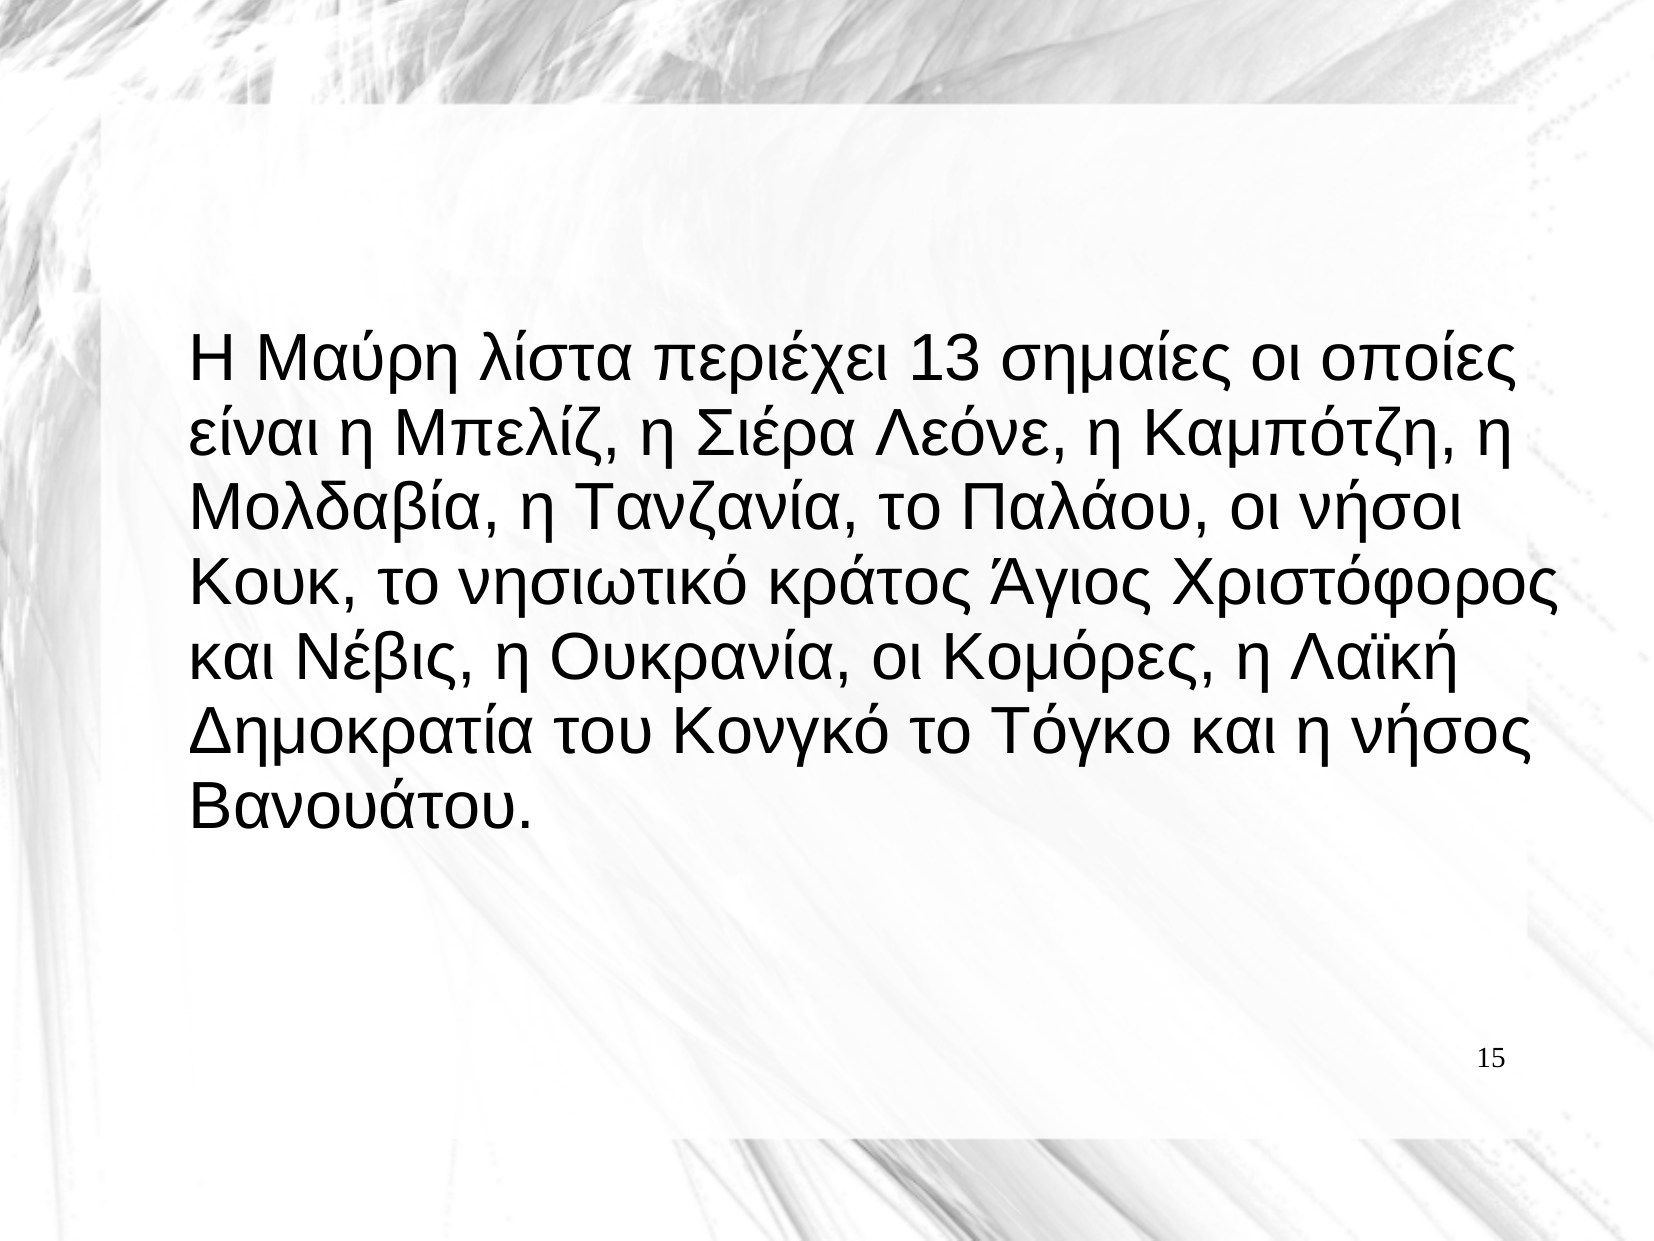

# Η Μαύρη λίστα περιέχει 13 σημαίες οι οποίες είναι η Μπελίζ, η Σιέρα Λεόνε, η Καμπότζη, η Μολδαβία, η Τανζανία, το Παλάου, οι νήσοι Κουκ, το νησιωτικό κράτος Άγιος Χριστόφορος και Νέβις, η Ουκρανία, οι Κομόρες, η Λαϊκή Δημοκρατία του Κονγκό το Τόγκο και η νήσος Βανουάτου.
15